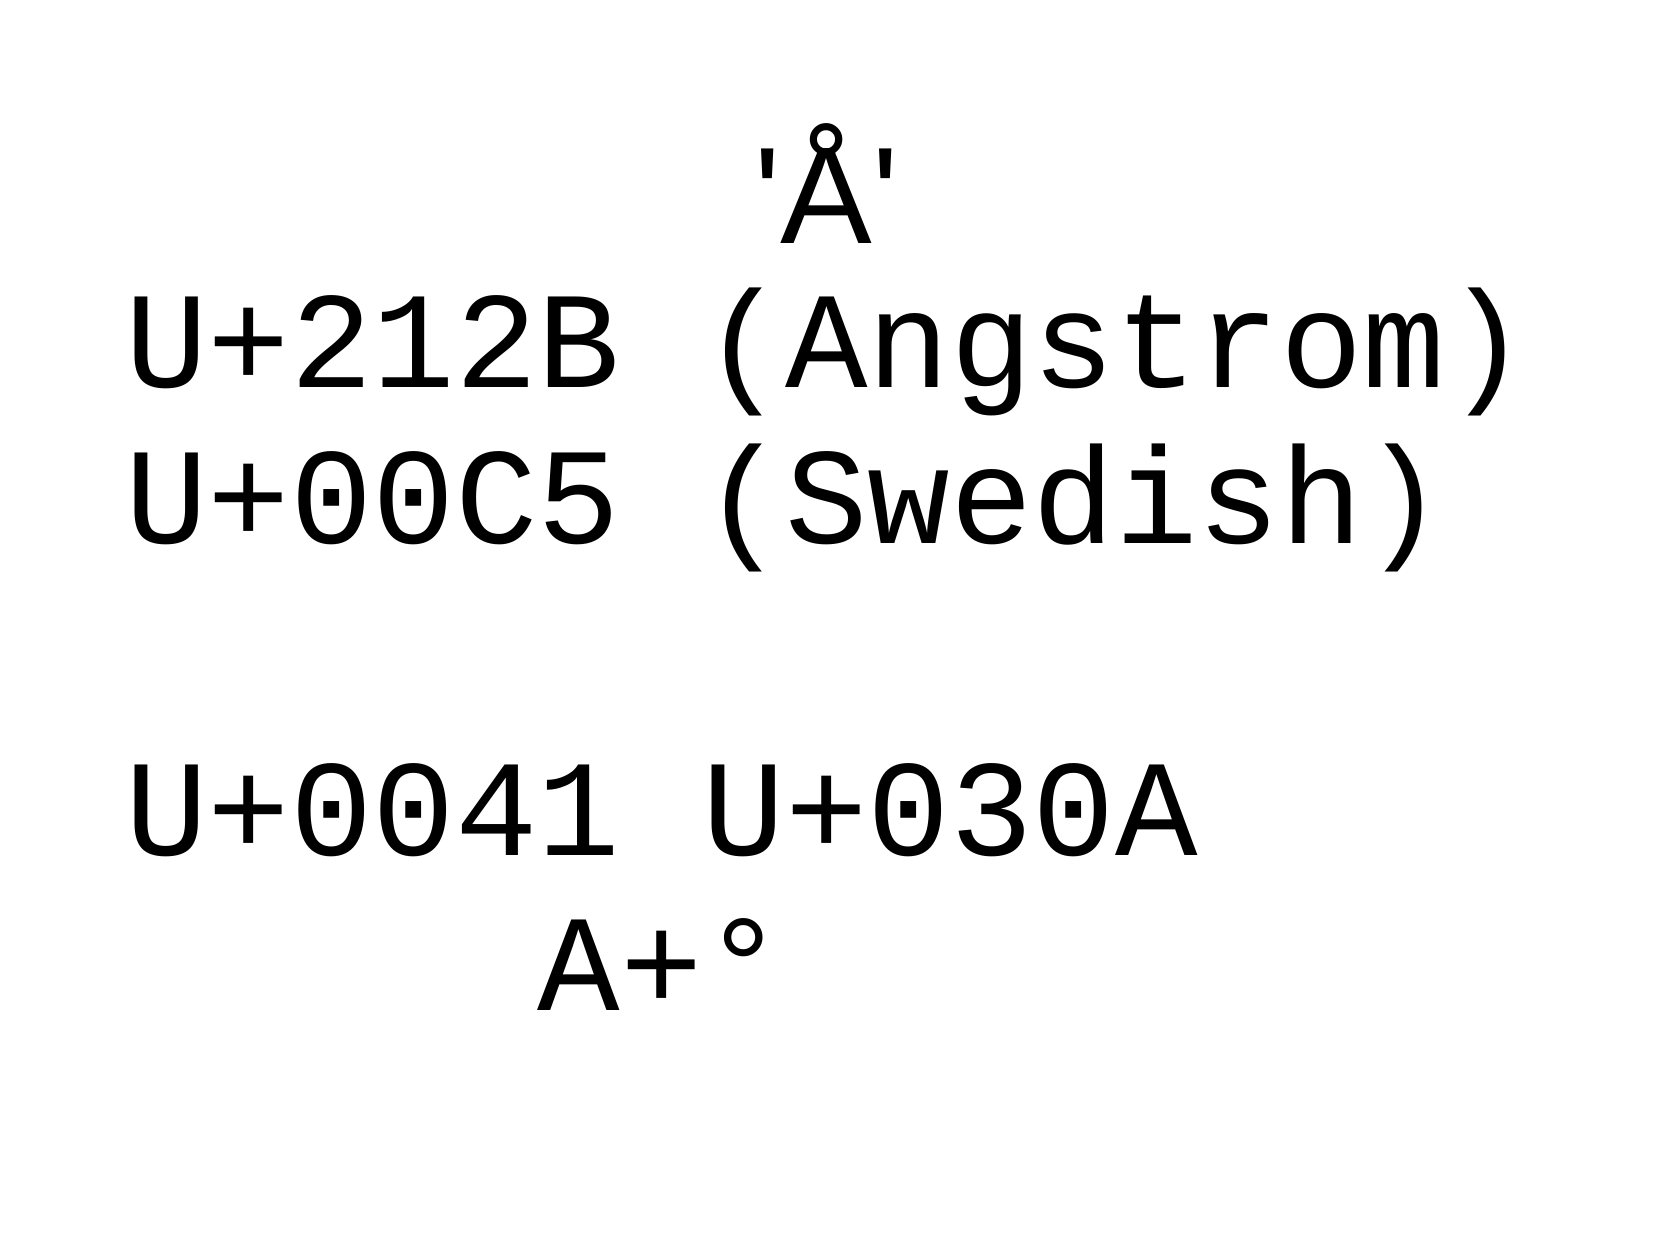

# 'Å' U+212B (Angstrom) U+00C5 (Swedish) U+0041 U+030A A+°